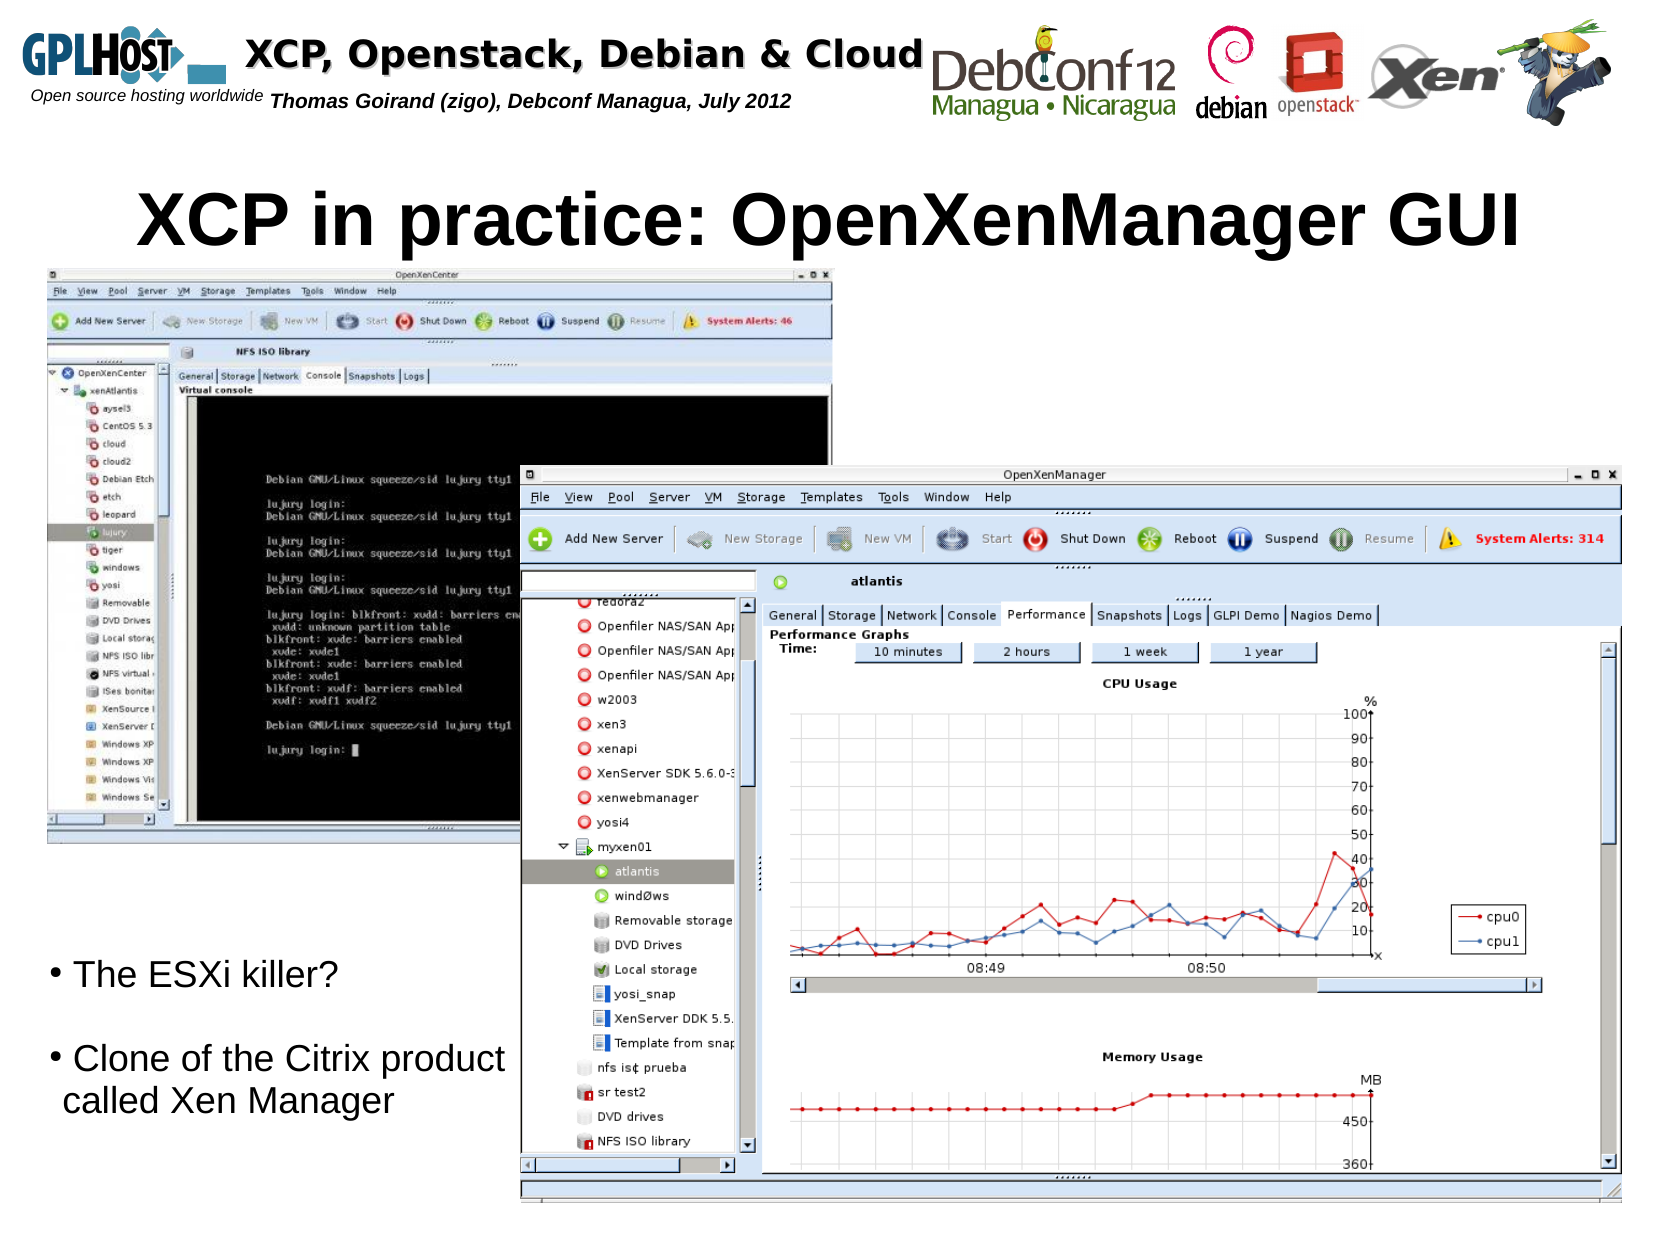

XCP in practice: OpenXenManager GUI
 The ESXi killer?
 Clone of the Citrix product
called Xen Manager